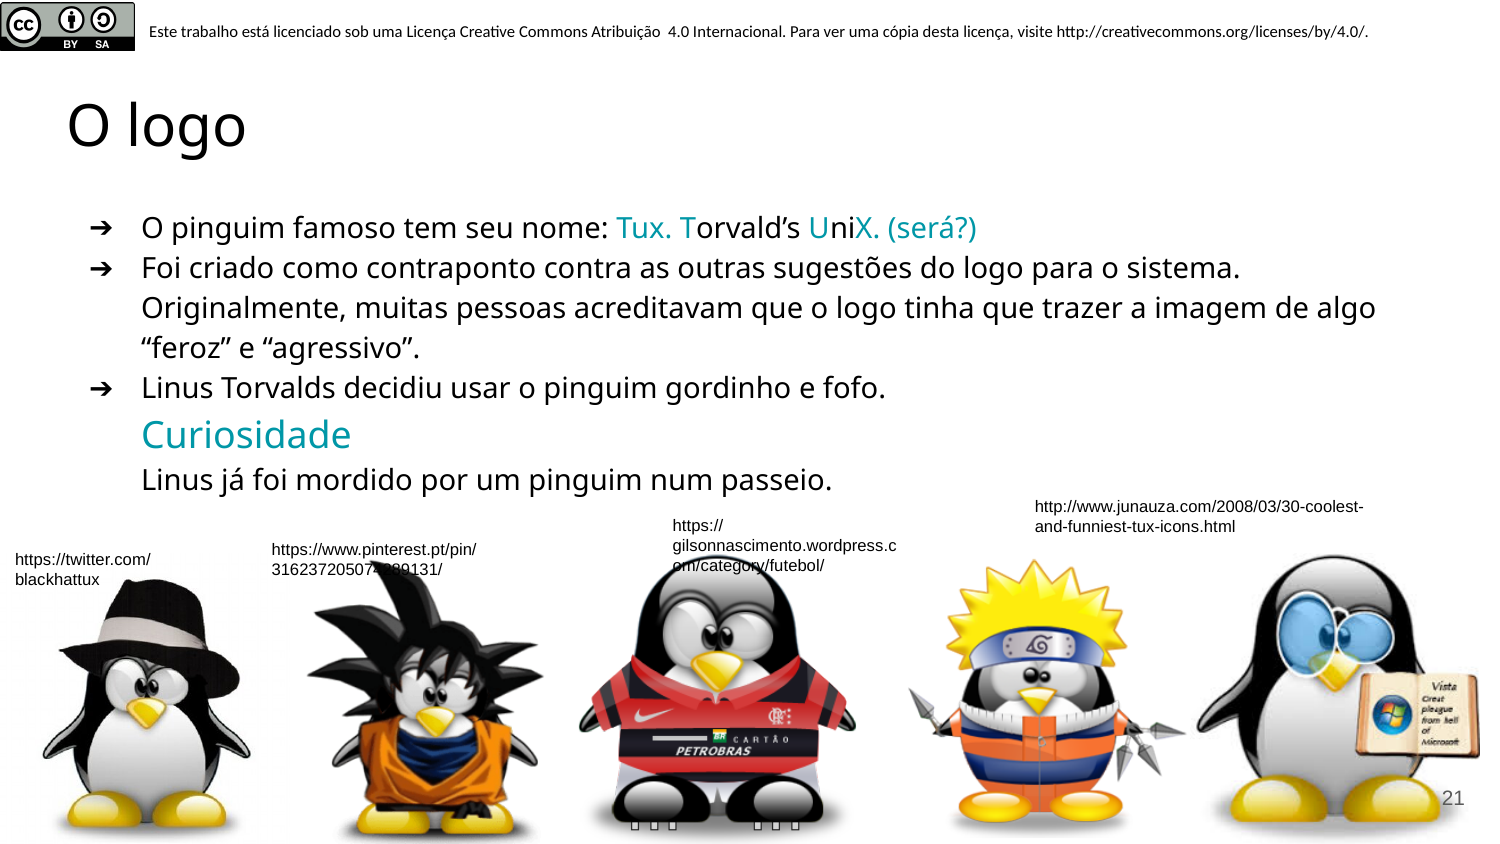

Este trabalho está licenciado sob uma Licença Creative Commons Atribuição 4.0 Internacional. Para ver uma cópia desta licença, visite http://creativecommons.org/licenses/by/4.0/.
# O logo
O pinguim famoso tem seu nome: Tux. Torvald’s UniX. (será?)
Foi criado como contraponto contra as outras sugestões do logo para o sistema. Originalmente, muitas pessoas acreditavam que o logo tinha que trazer a imagem de algo “feroz” e “agressivo”.
Linus Torvalds decidiu usar o pinguim gordinho e fofo.
Curiosidade
Linus já foi mordido por um pinguim num passeio.
http://www.junauza.com/2008/03/30-coolest-and-funniest-tux-icons.html
https://gilsonnascimento.wordpress.com/category/futebol/
https://www.pinterest.pt/pin/316237205074289131/
https://twitter.com/blackhattux